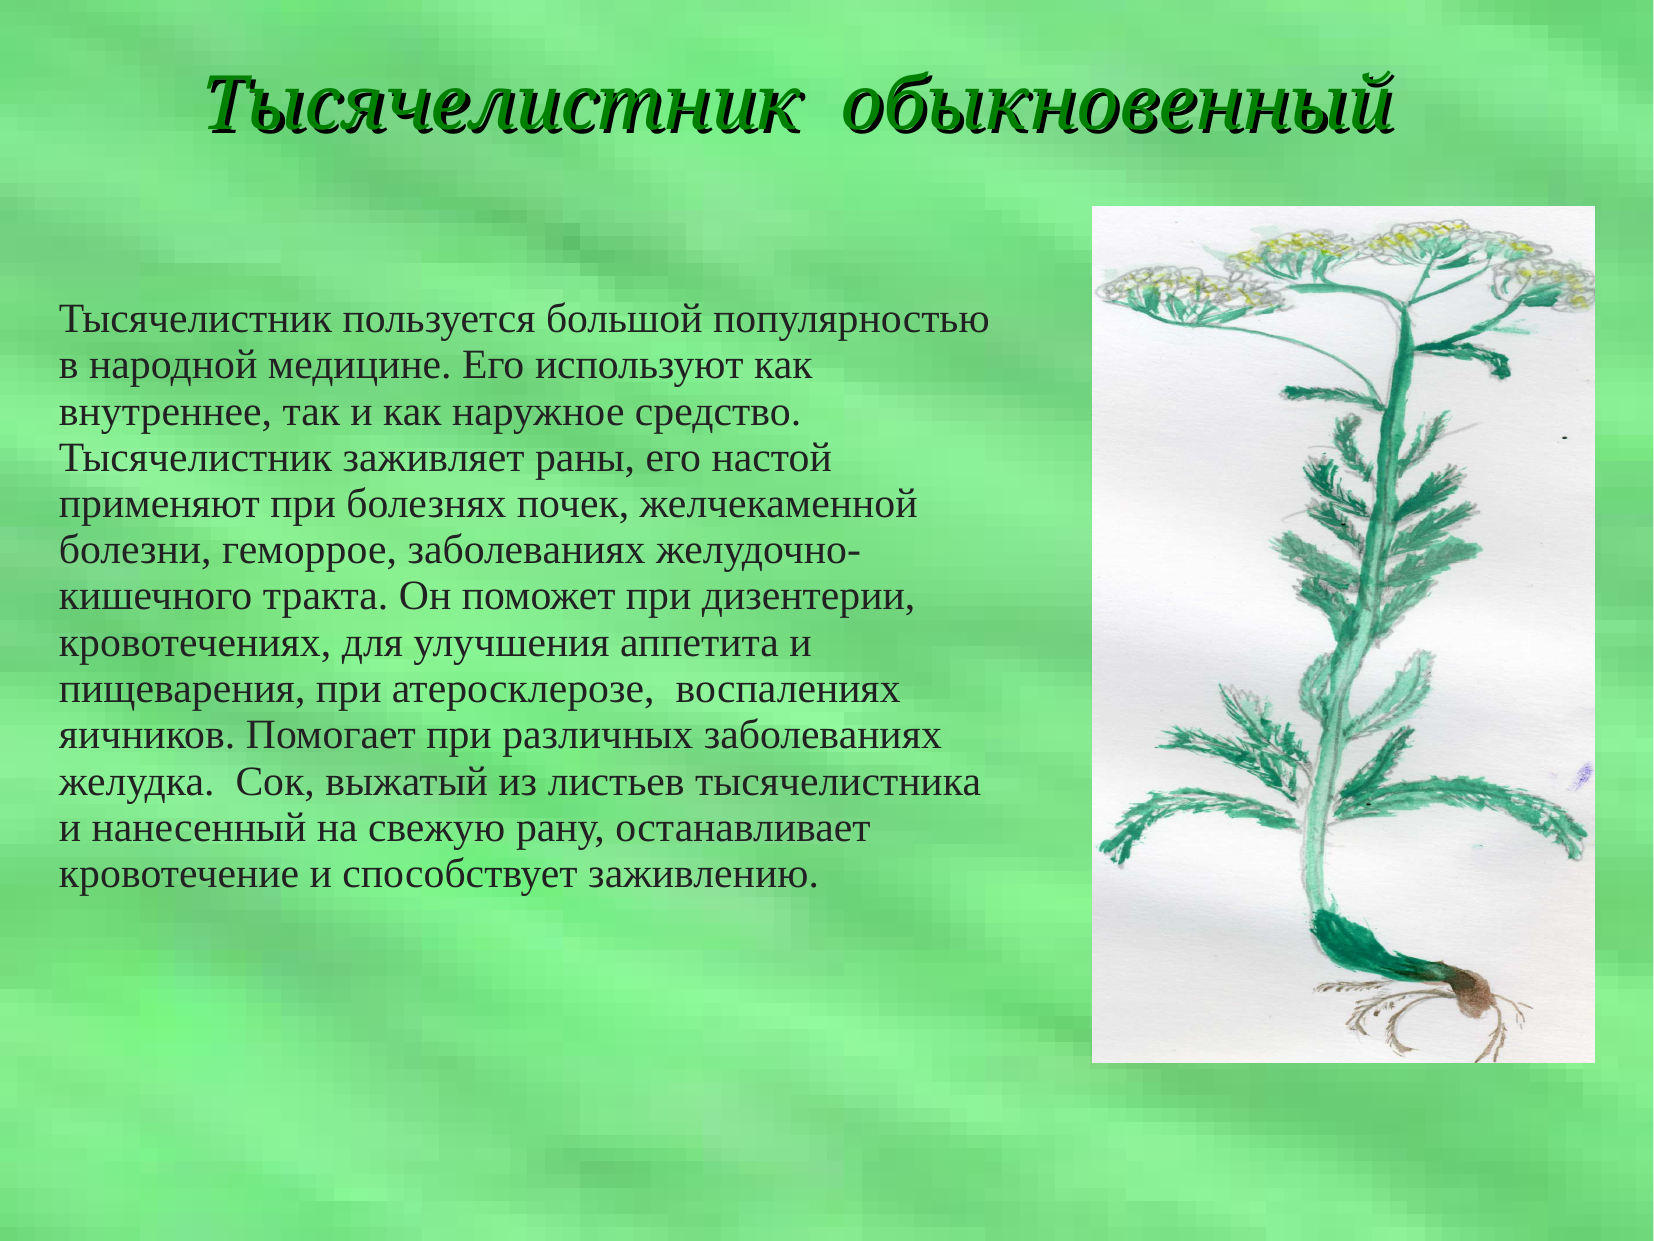

Тысячелистник обыкновенный
Тысячелистник пользуется большой популярностью в народной медицине. Его используют как внутреннее, так и как наружное средство. Тысячелистник заживляет раны, его настой применяют при болезнях почек, желчекаменной болезни, геморрое, заболеваниях желудочно-кишечного тракта. Он поможет при дизентерии, кровотечениях, для улучшения аппетита и пищеварения, при атеросклерозе, воспалениях яичников. Помогает при различных заболеваниях желудка. Сок, выжатый из листьев тысячелистника и нанесенный на свежую рану, останавливает кровотечение и способствует заживлению.